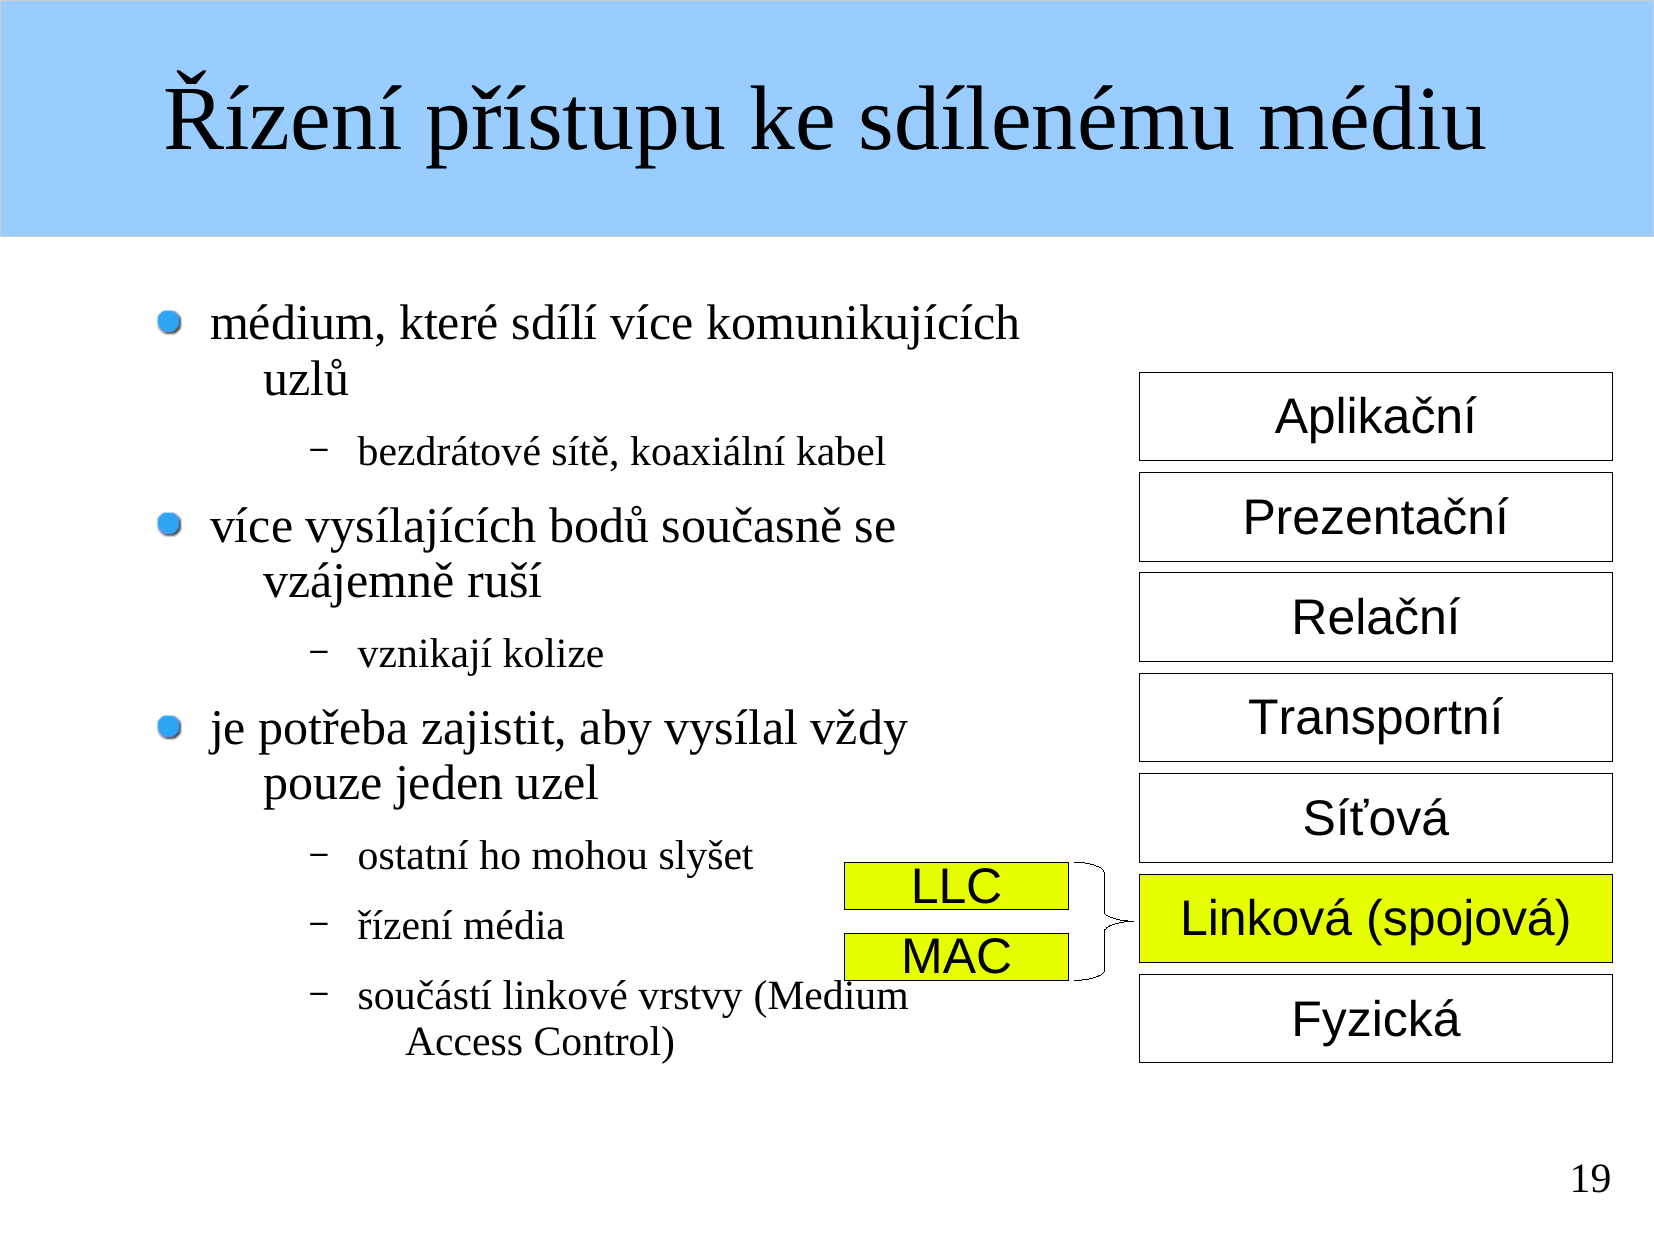

# Řízení přístupu ke sdílenému médiu
médium, které sdílí více komunikujících uzlů
bezdrátové sítě, koaxiální kabel
více vysílajících bodů současně se vzájemně ruší
vznikají kolize
je potřeba zajistit, aby vysílal vždy pouze jeden uzel
ostatní ho mohou slyšet
řízení média
součástí linkové vrstvy (Medium Access Control)
Aplikační
Prezentační
Relační
Transportní
Síťová
LLC
Linková (spojová)
MAC
Fyzická